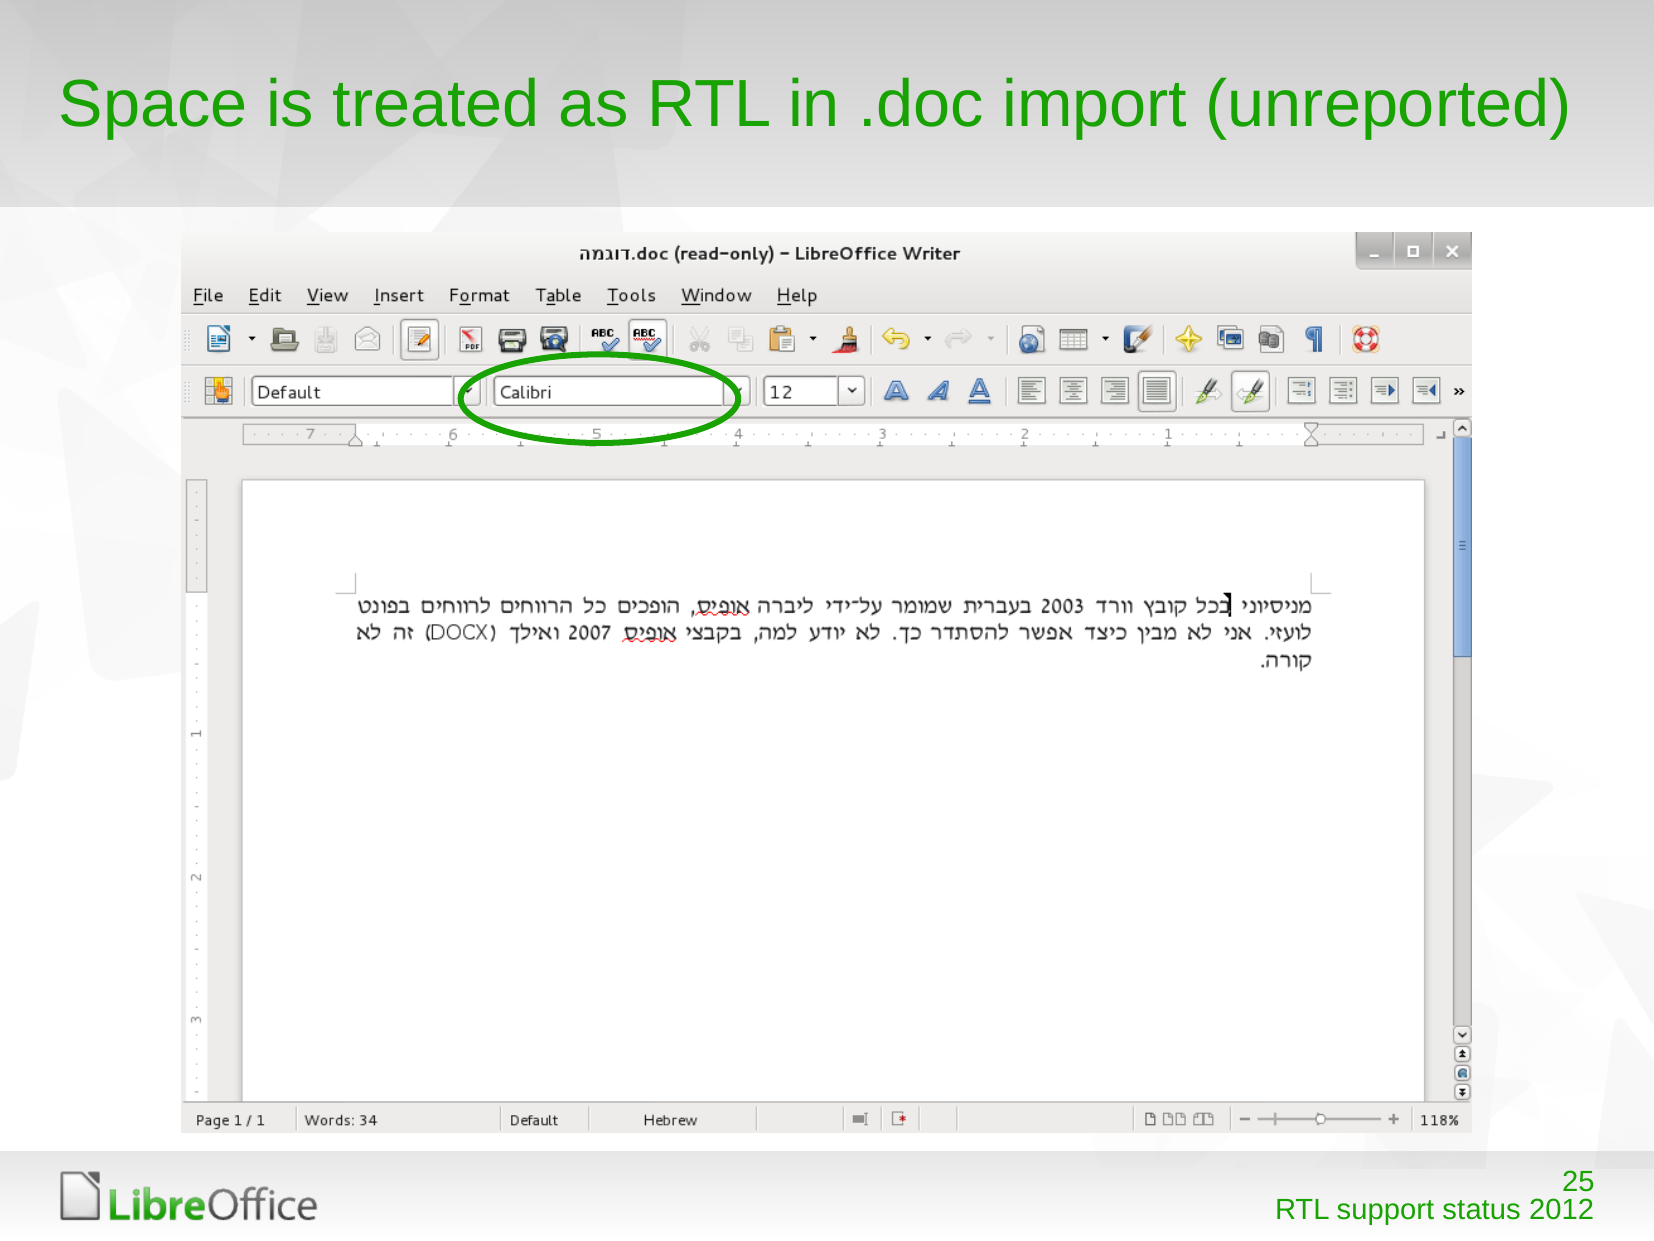

# Space is treated as RTL in .doc import (unreported)
25
RTL support status 2012